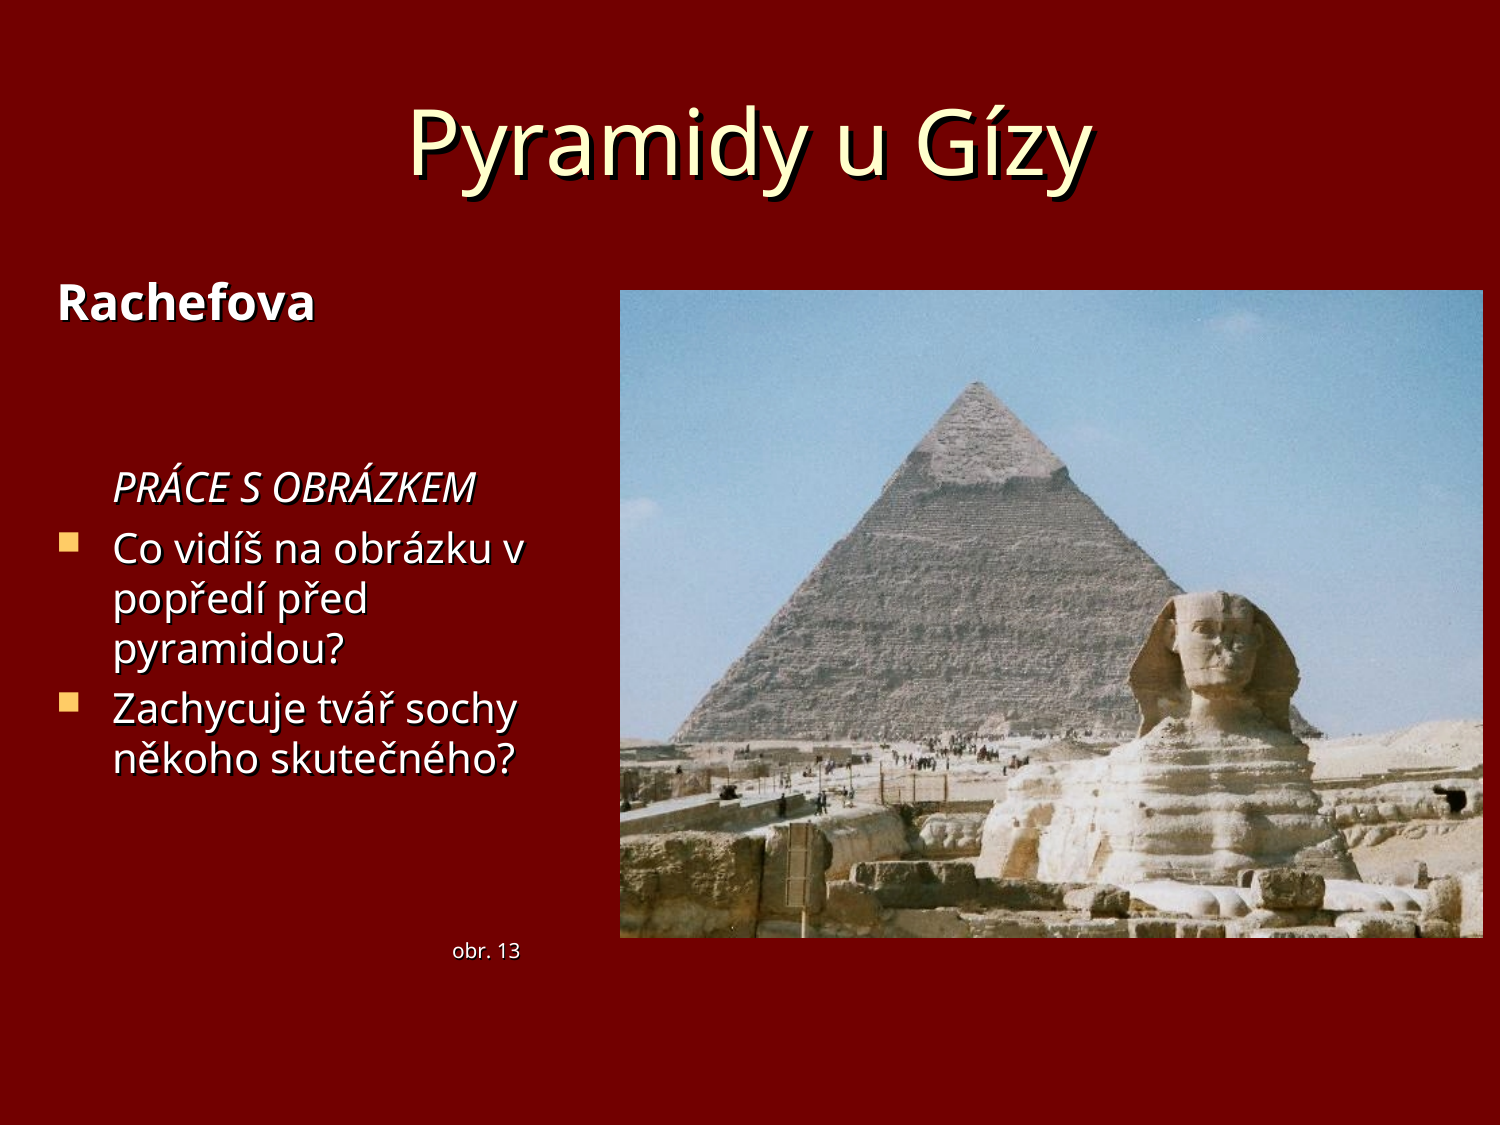

# Pyramidy u Gízy
Rachefova
	PRÁCE S OBRÁZKEM
Co vidíš na obrázku v popředí před pyramidou?
Zachycuje tvář sochy někoho skutečného?
 obr. 13